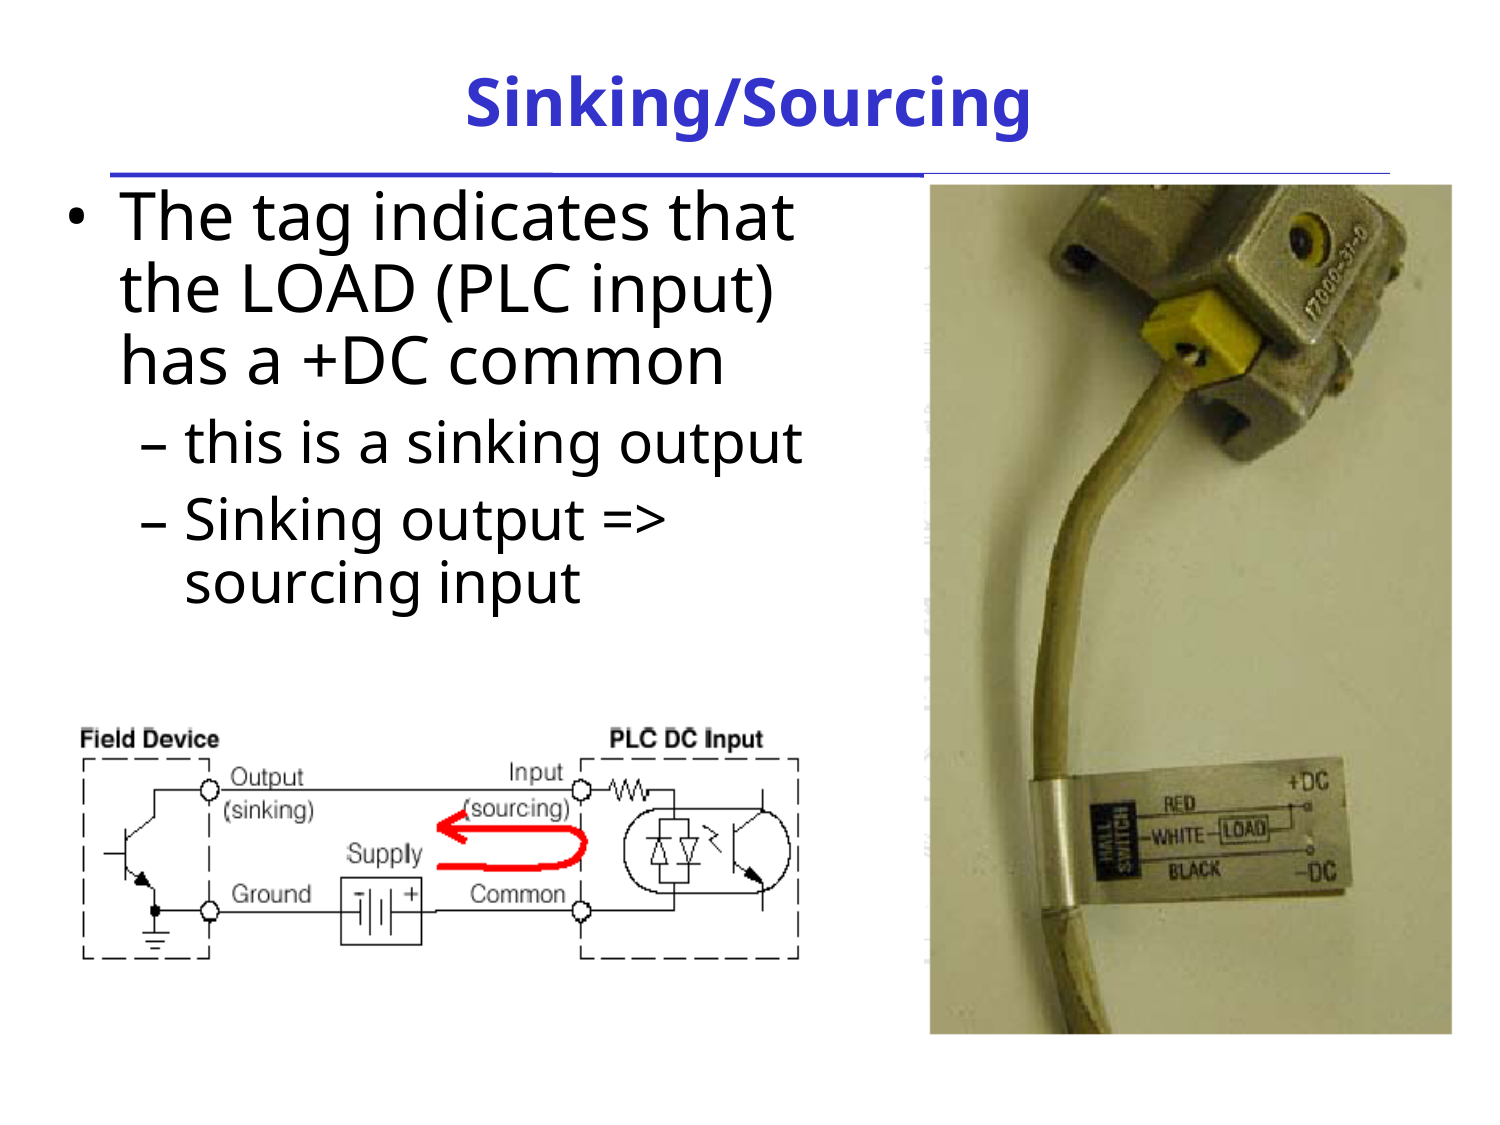

# Sinking/Sourcing
The tag indicates that the LOAD (PLC input) has a +DC common
this is a sinking output
Sinking output => sourcing input